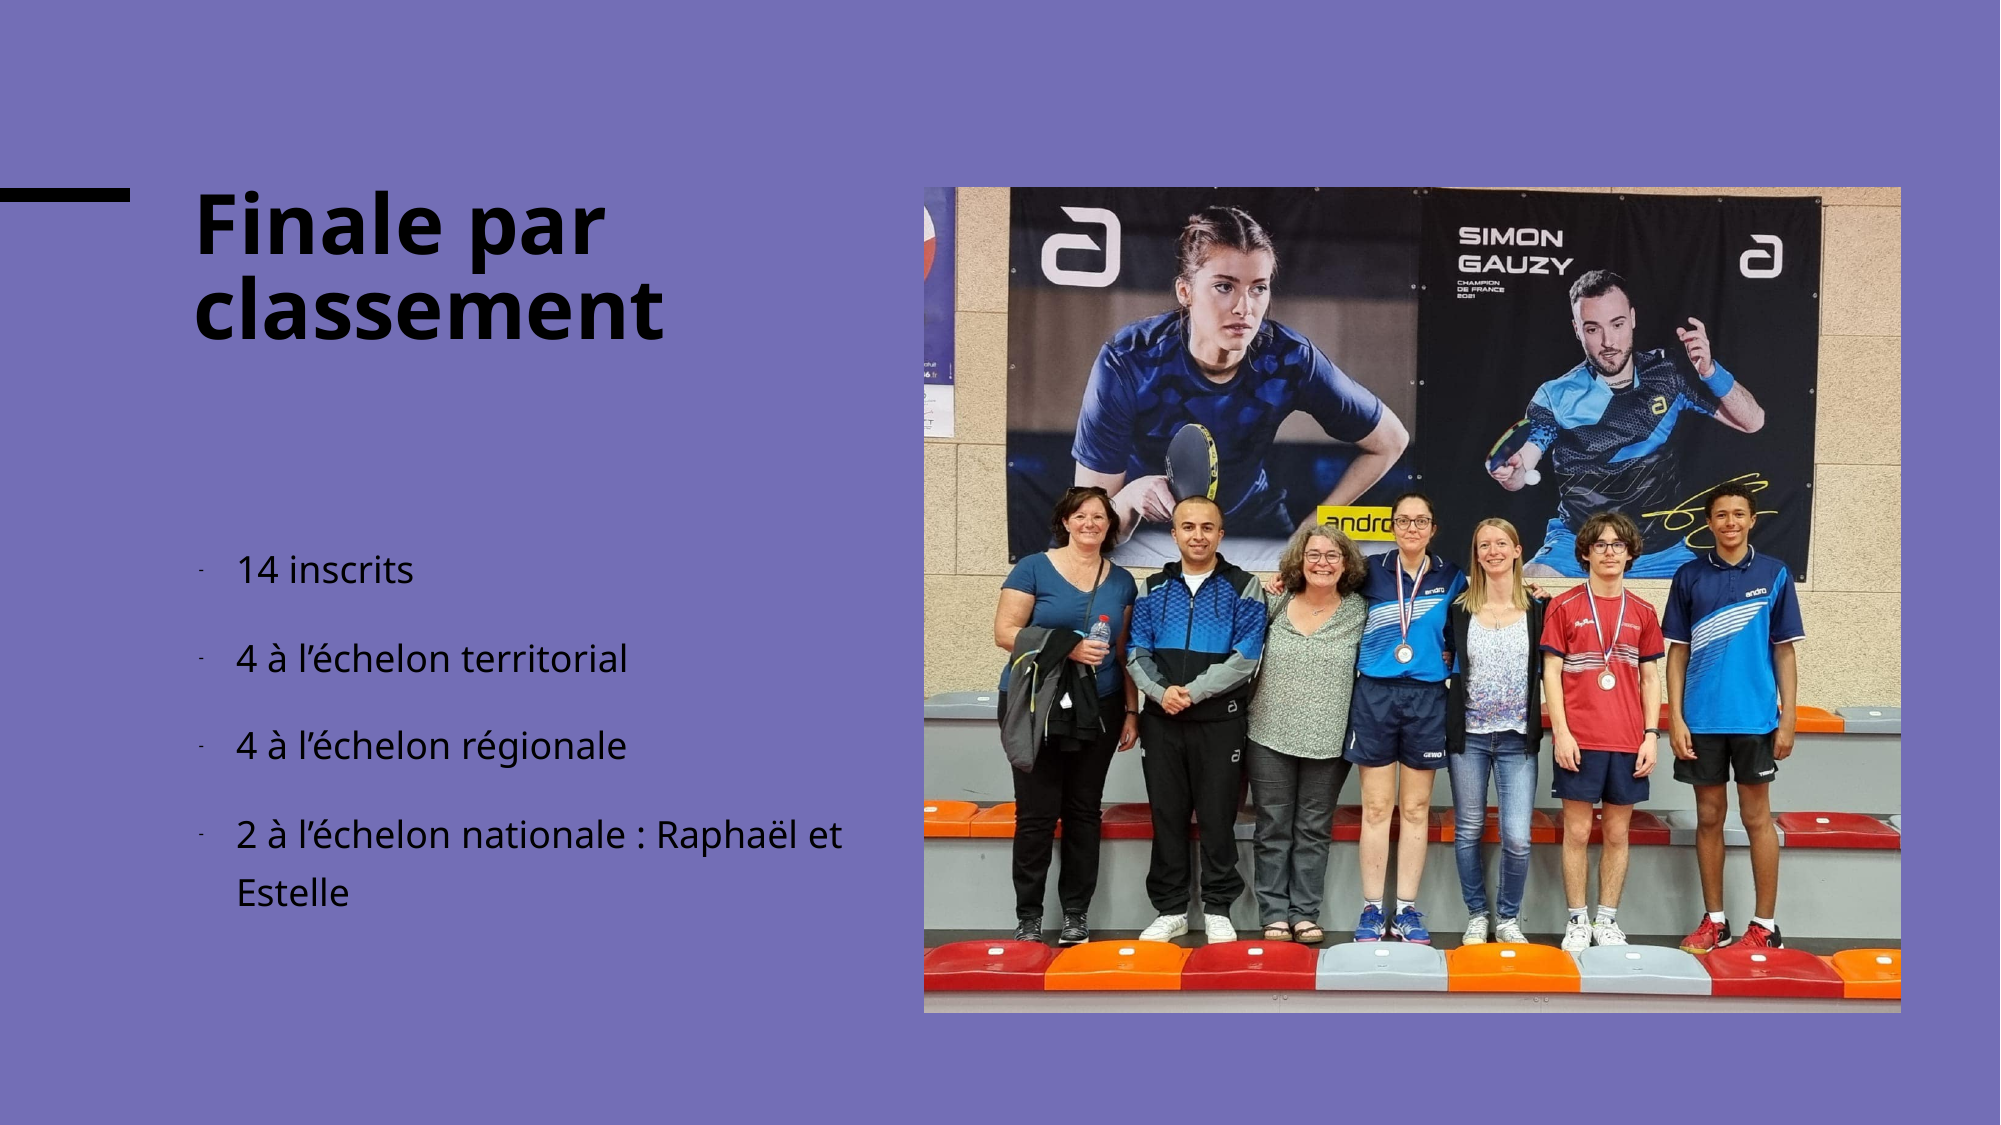

# Finale par classement
14 inscrits
4 à l’échelon territorial
4 à l’échelon régionale
2 à l’échelon nationale : Raphaël et Estelle